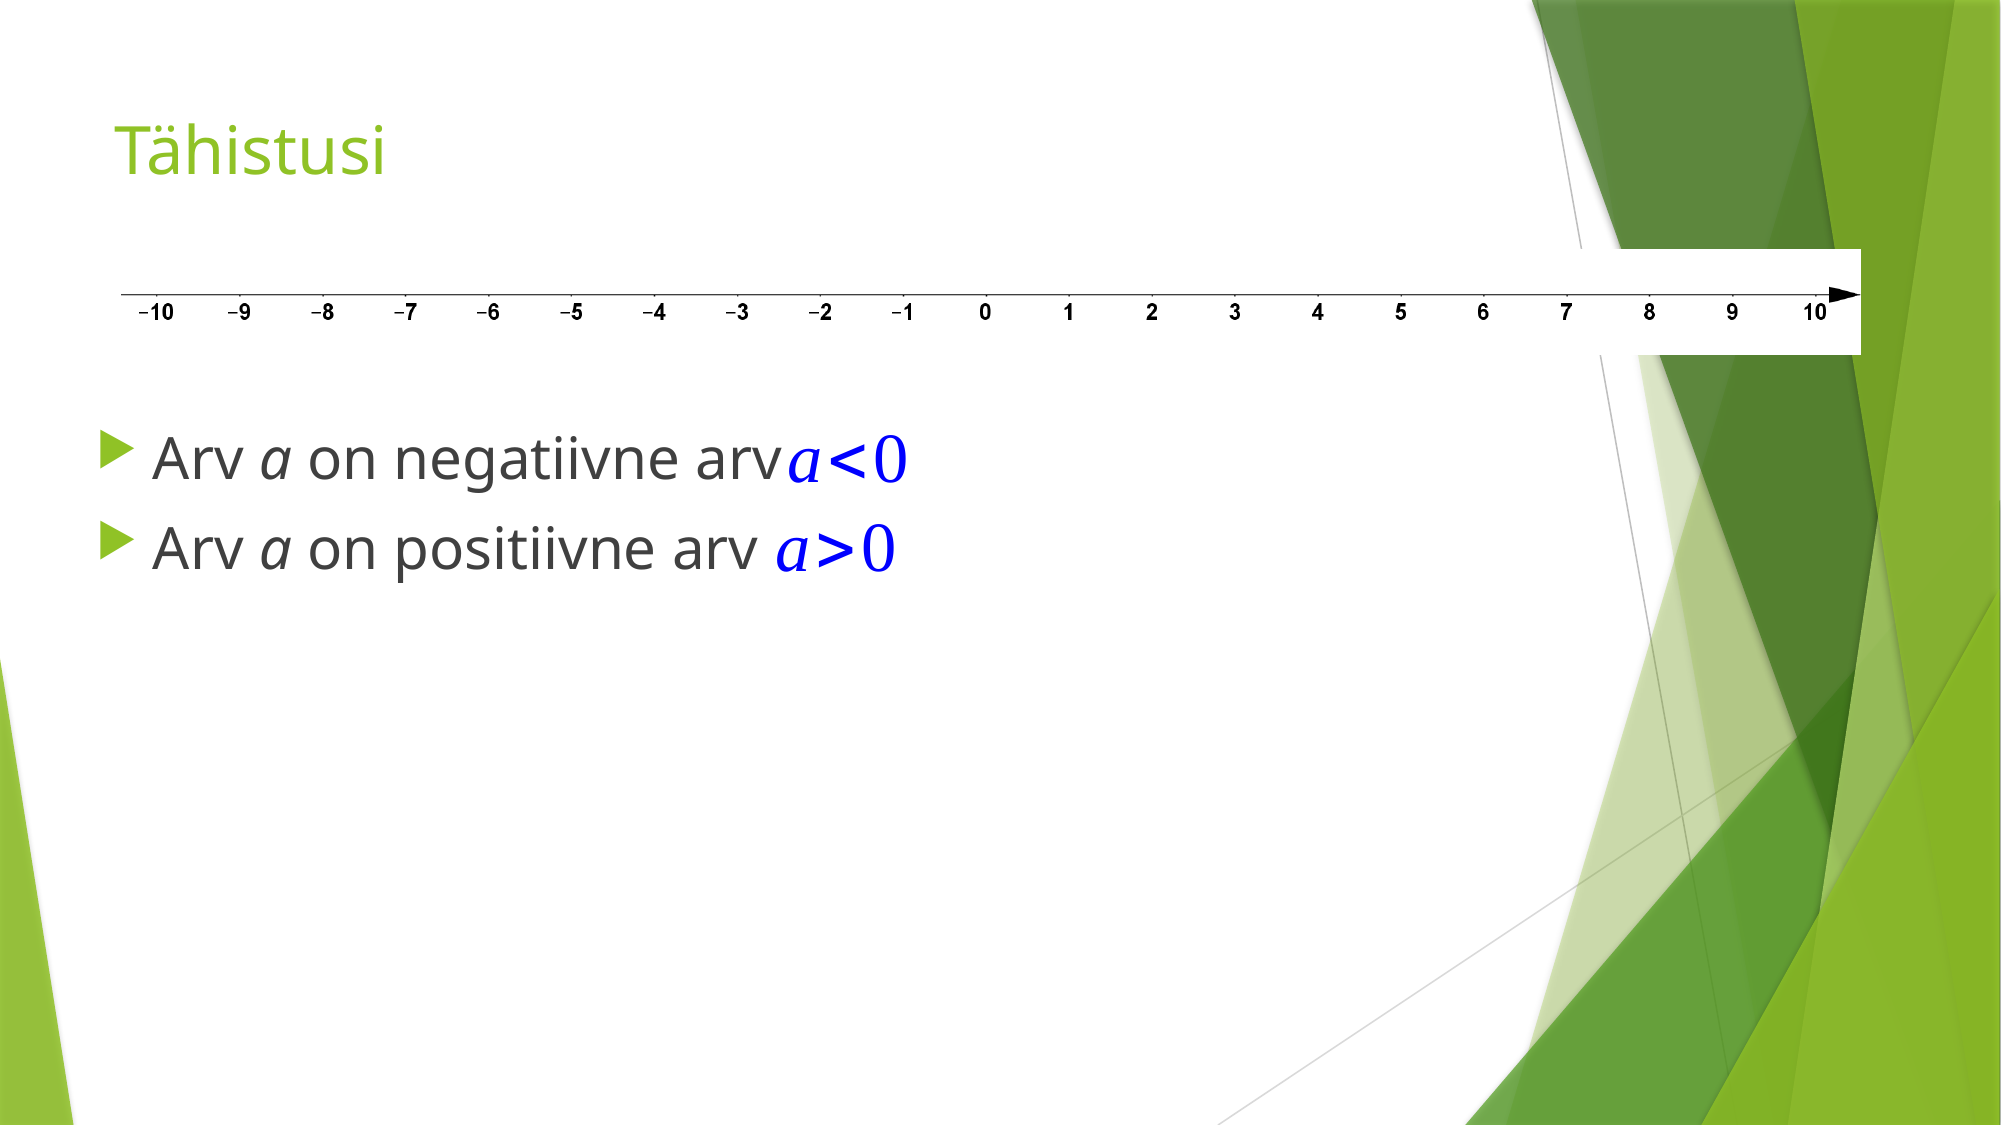

# Tähistusi
Arv a on negatiivne arv
Arv a on positiivne arv